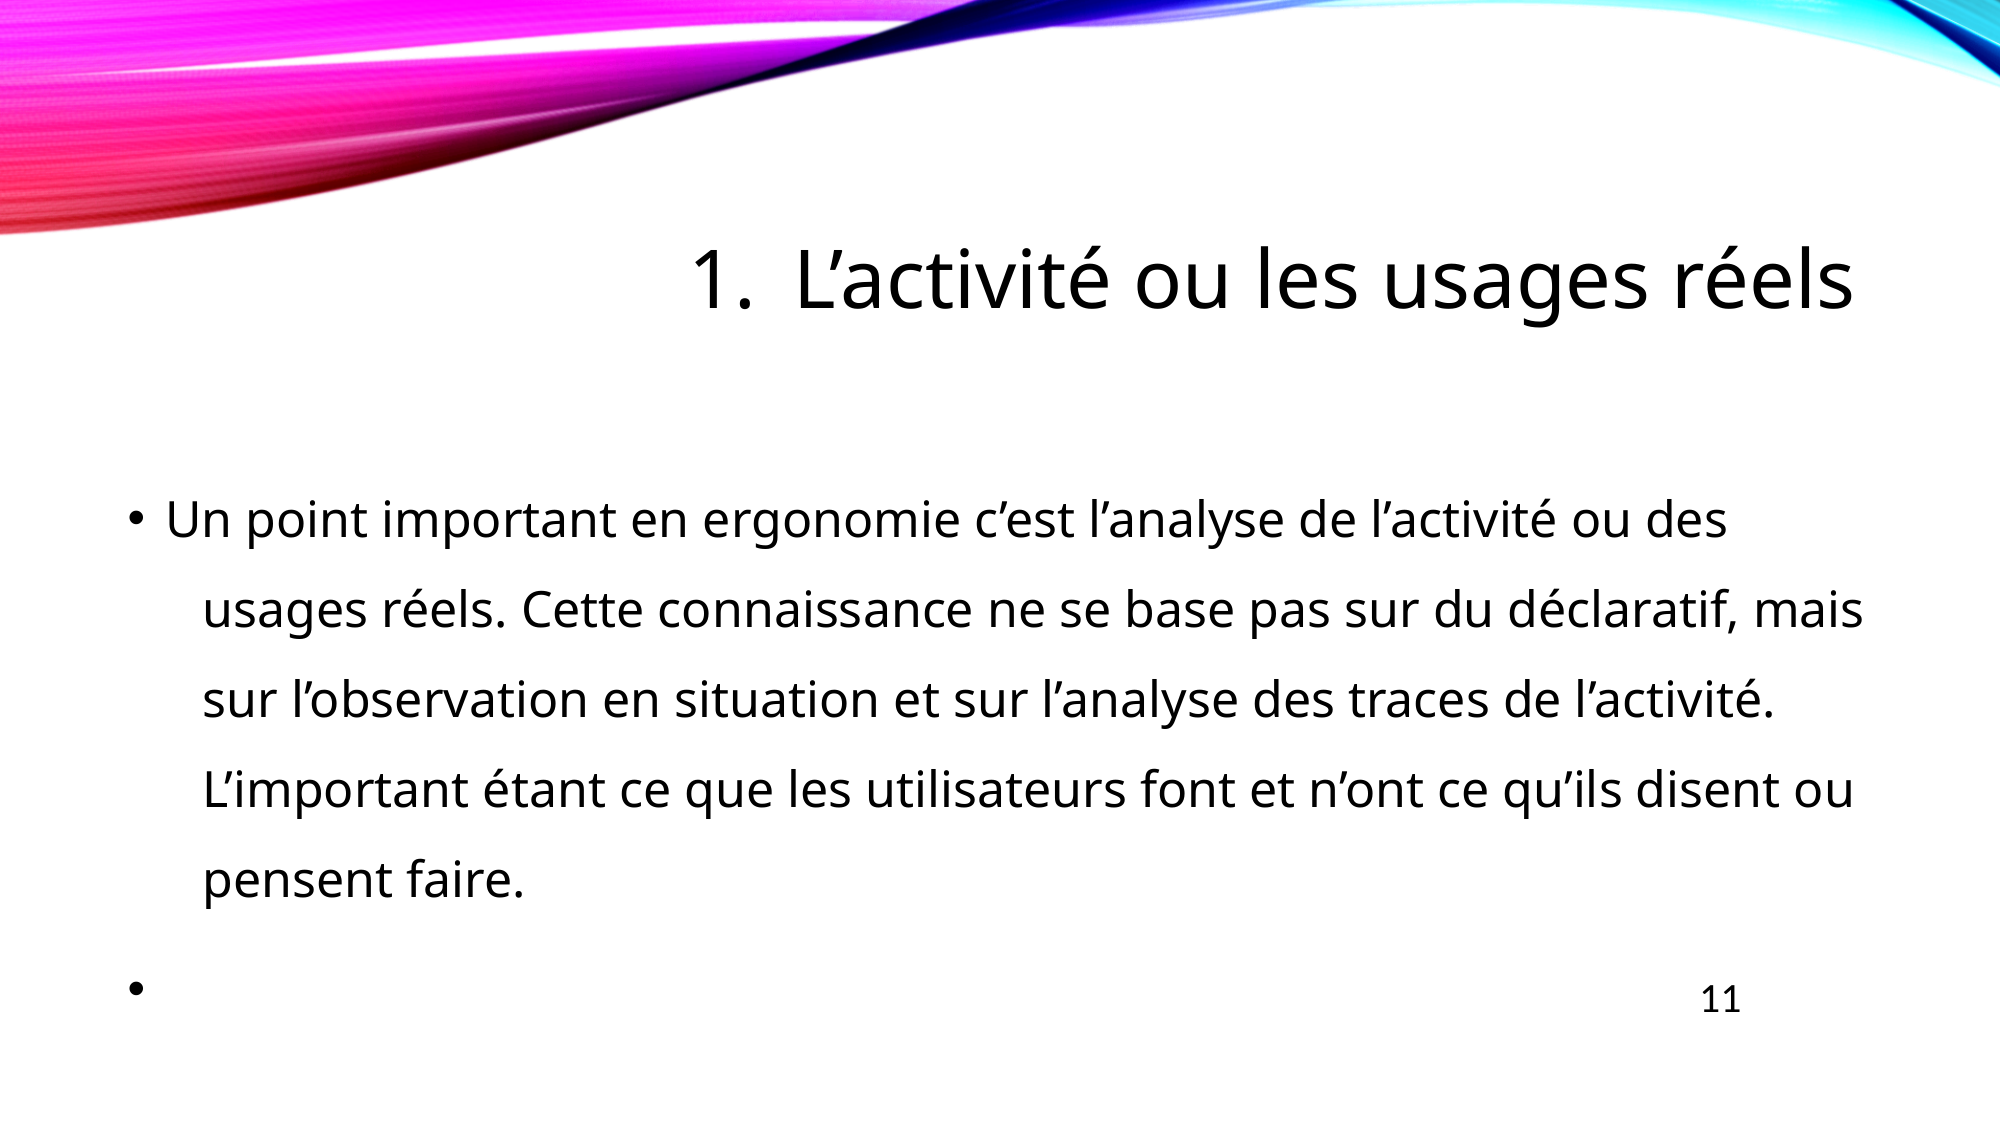

L’activité ou les usages réels
# Un point important en ergonomie c’est l’analyse de l’activité ou des usages réels. Cette connaissance ne se base pas sur du déclaratif, mais sur l’observation en situation et sur l’analyse des traces de l’activité. L’important étant ce que les utilisateurs font et n’ont ce qu’ils disent ou pensent faire.